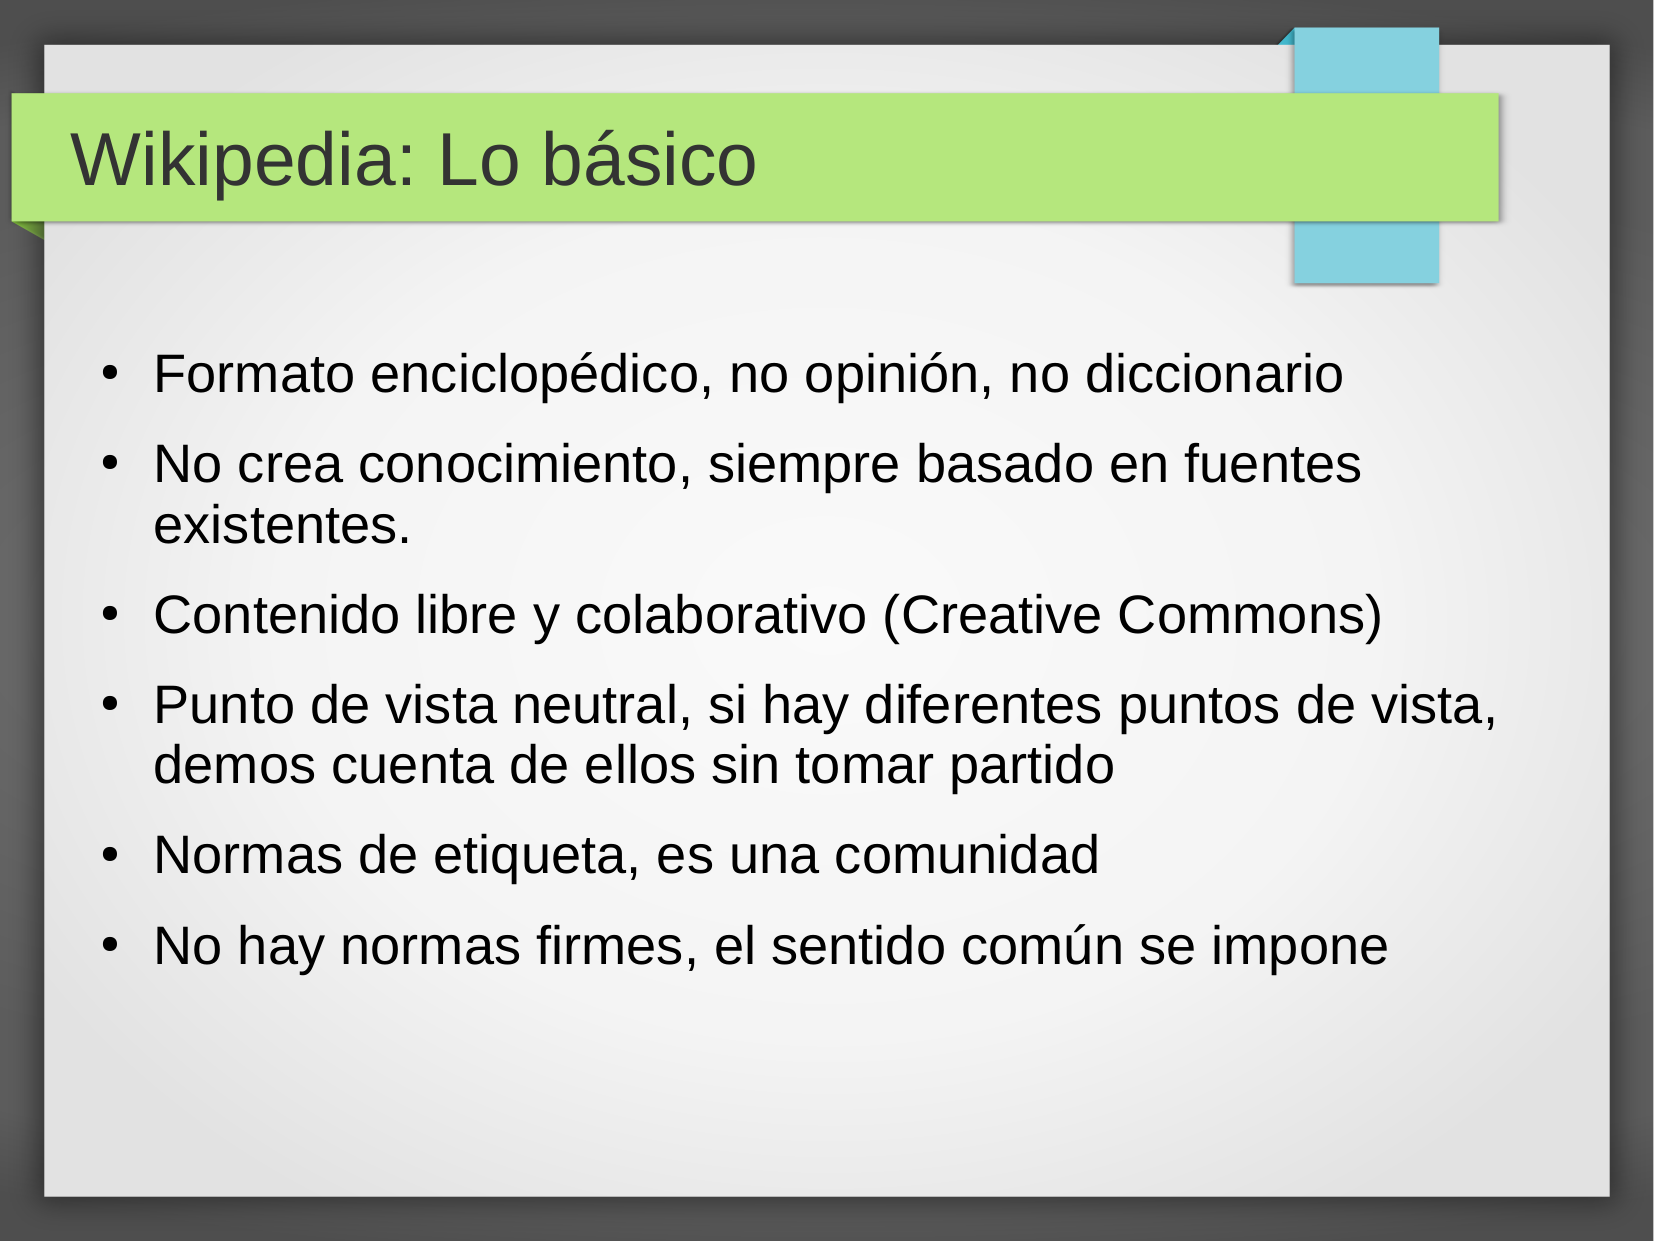

# Wikipedia: Lo básico
Formato enciclopédico, no opinión, no diccionario
No crea conocimiento, siempre basado en fuentes existentes.
Contenido libre y colaborativo (Creative Commons)
Punto de vista neutral, si hay diferentes puntos de vista, demos cuenta de ellos sin tomar partido
Normas de etiqueta, es una comunidad
No hay normas firmes, el sentido común se impone